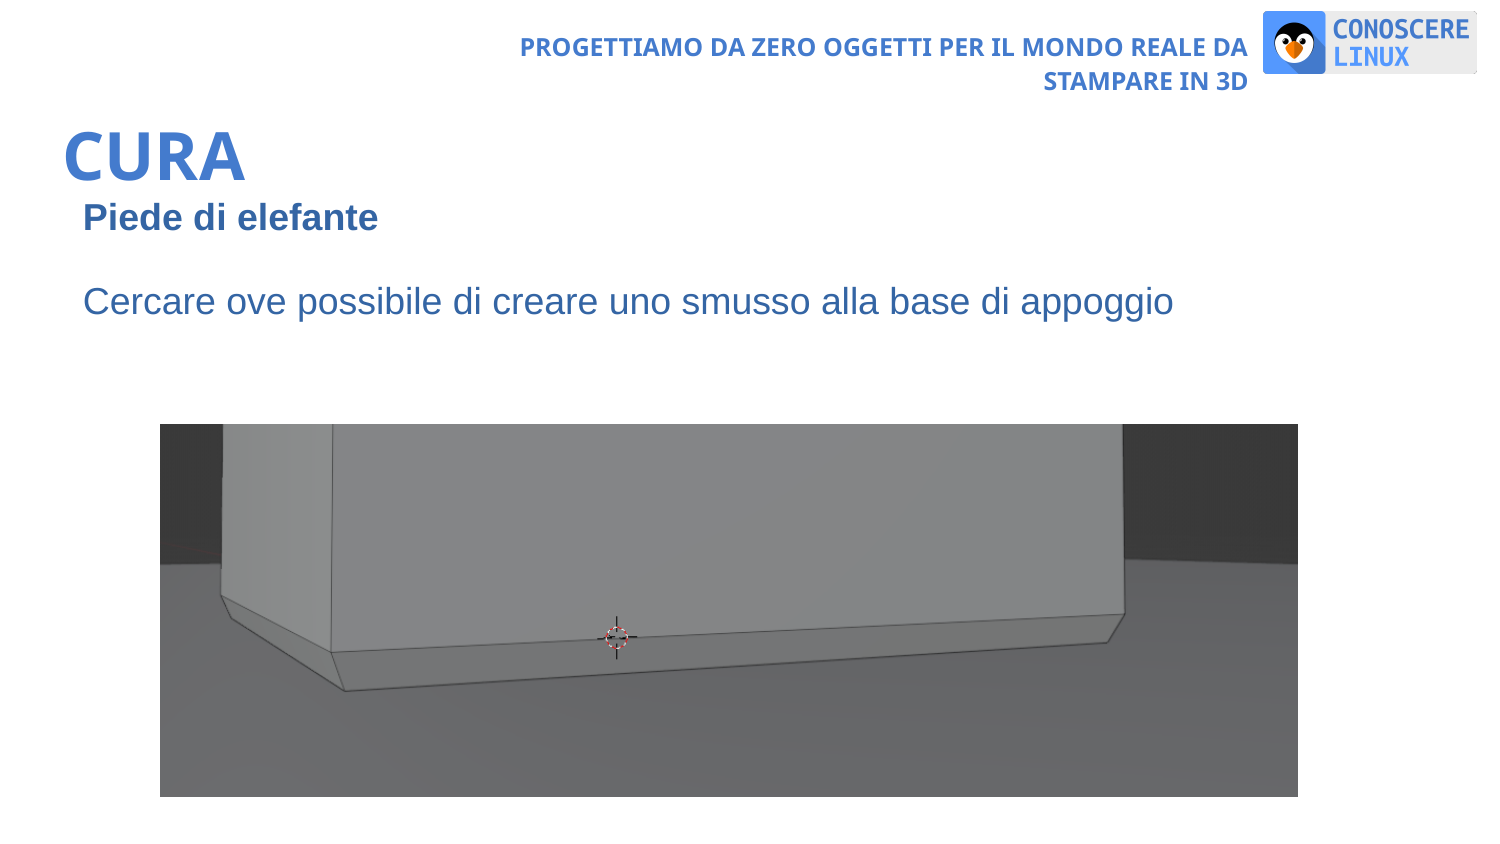

PROGETTIAMO DA ZERO OGGETTI PER IL MONDO REALE DA STAMPARE IN 3D
CURA
Piede di elefante
Cercare ove possibile di creare uno smusso alla base di appoggio